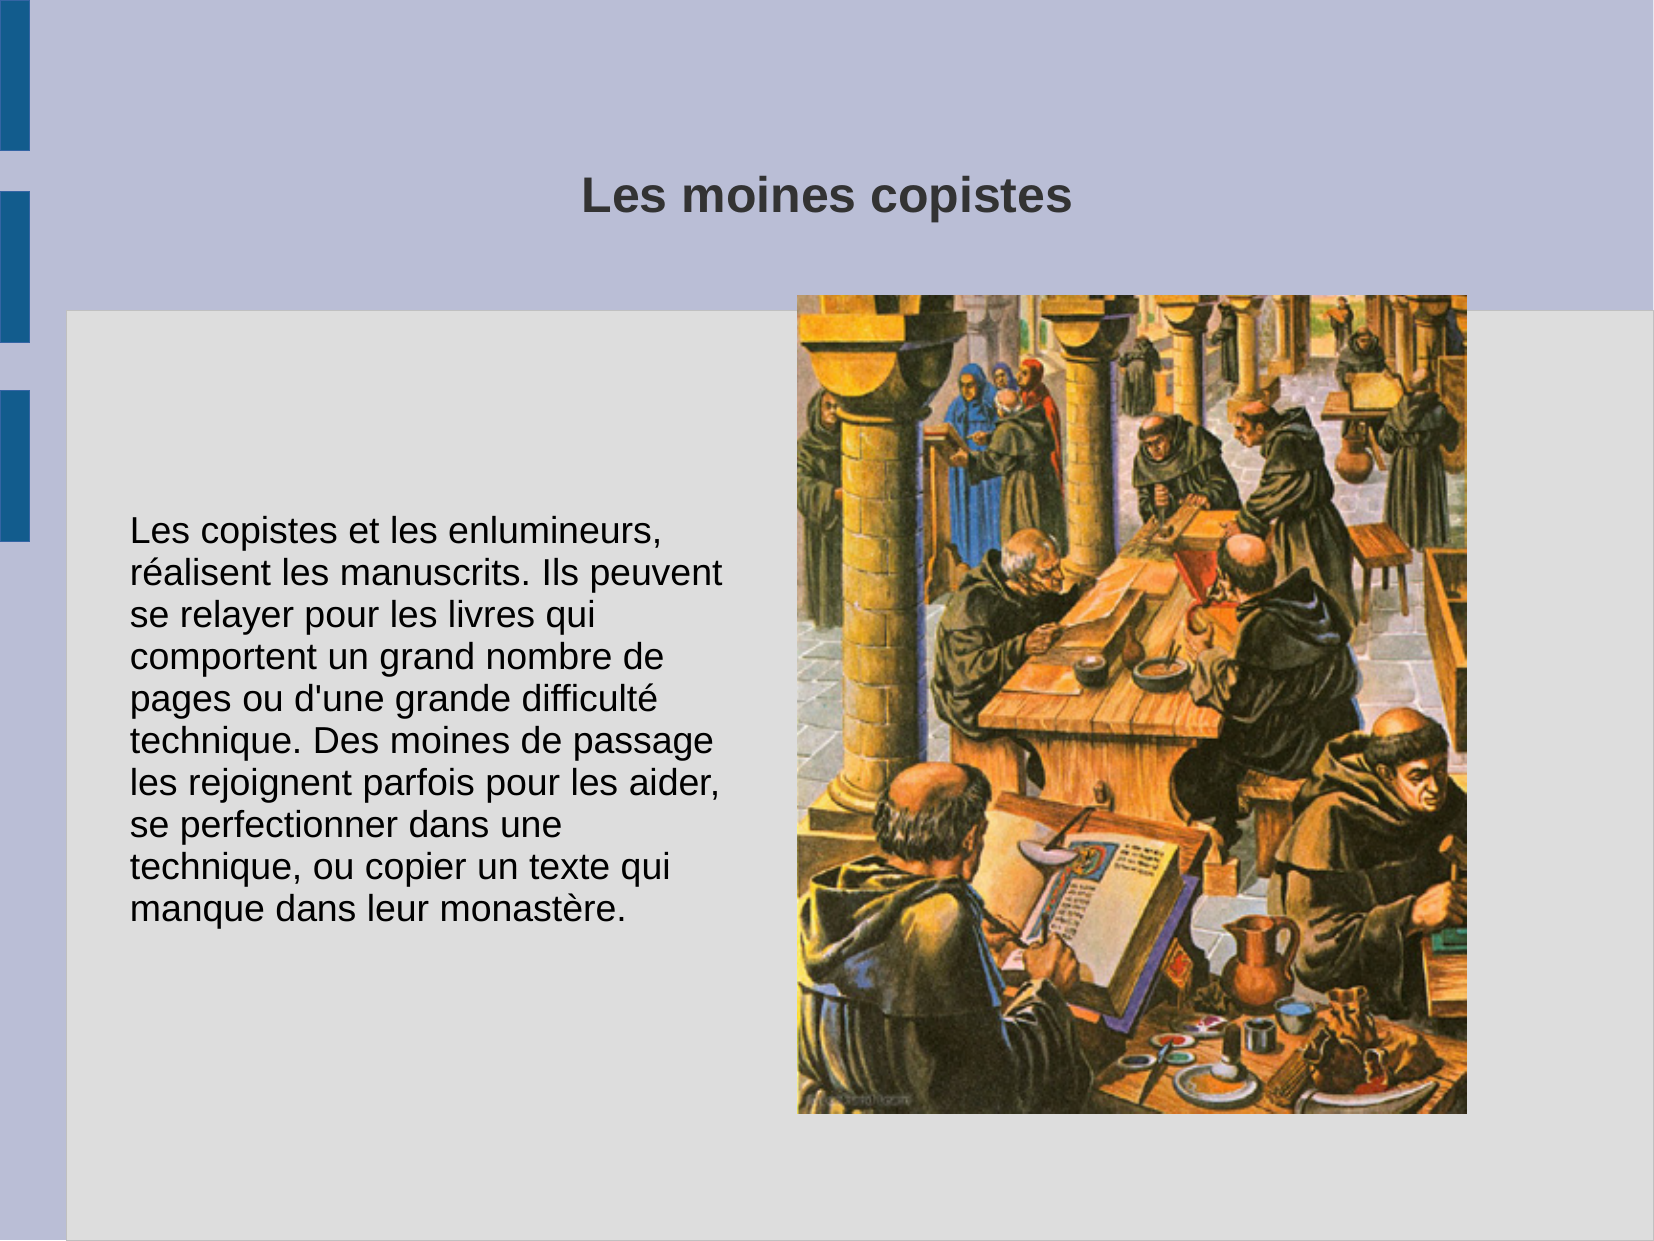

# Les moines copistes
Les copistes et les enlumineurs, réalisent les manuscrits. Ils peuvent se relayer pour les livres qui comportent un grand nombre de pages ou d'une grande difficulté technique. Des moines de passage les rejoignent parfois pour les aider, se perfectionner dans une technique, ou copier un texte qui manque dans leur monastère.